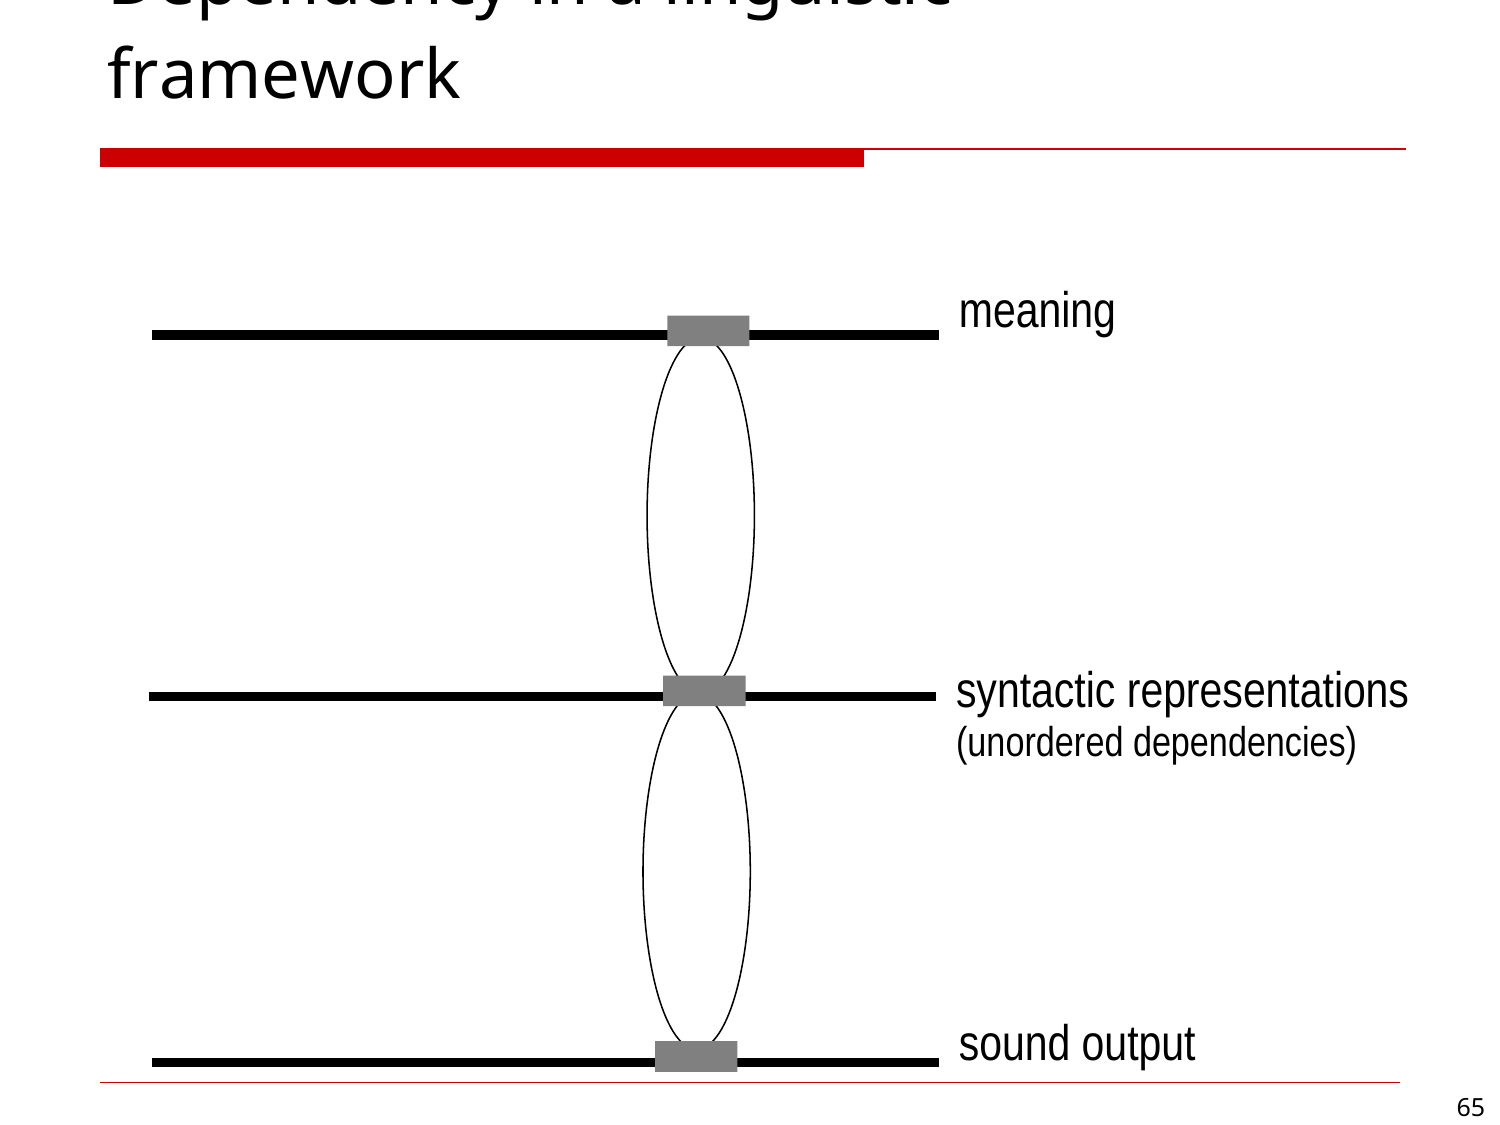

# Dependency in a linguistic framework
meaning
syntactic representations
(unordered dependencies)
sound output
65